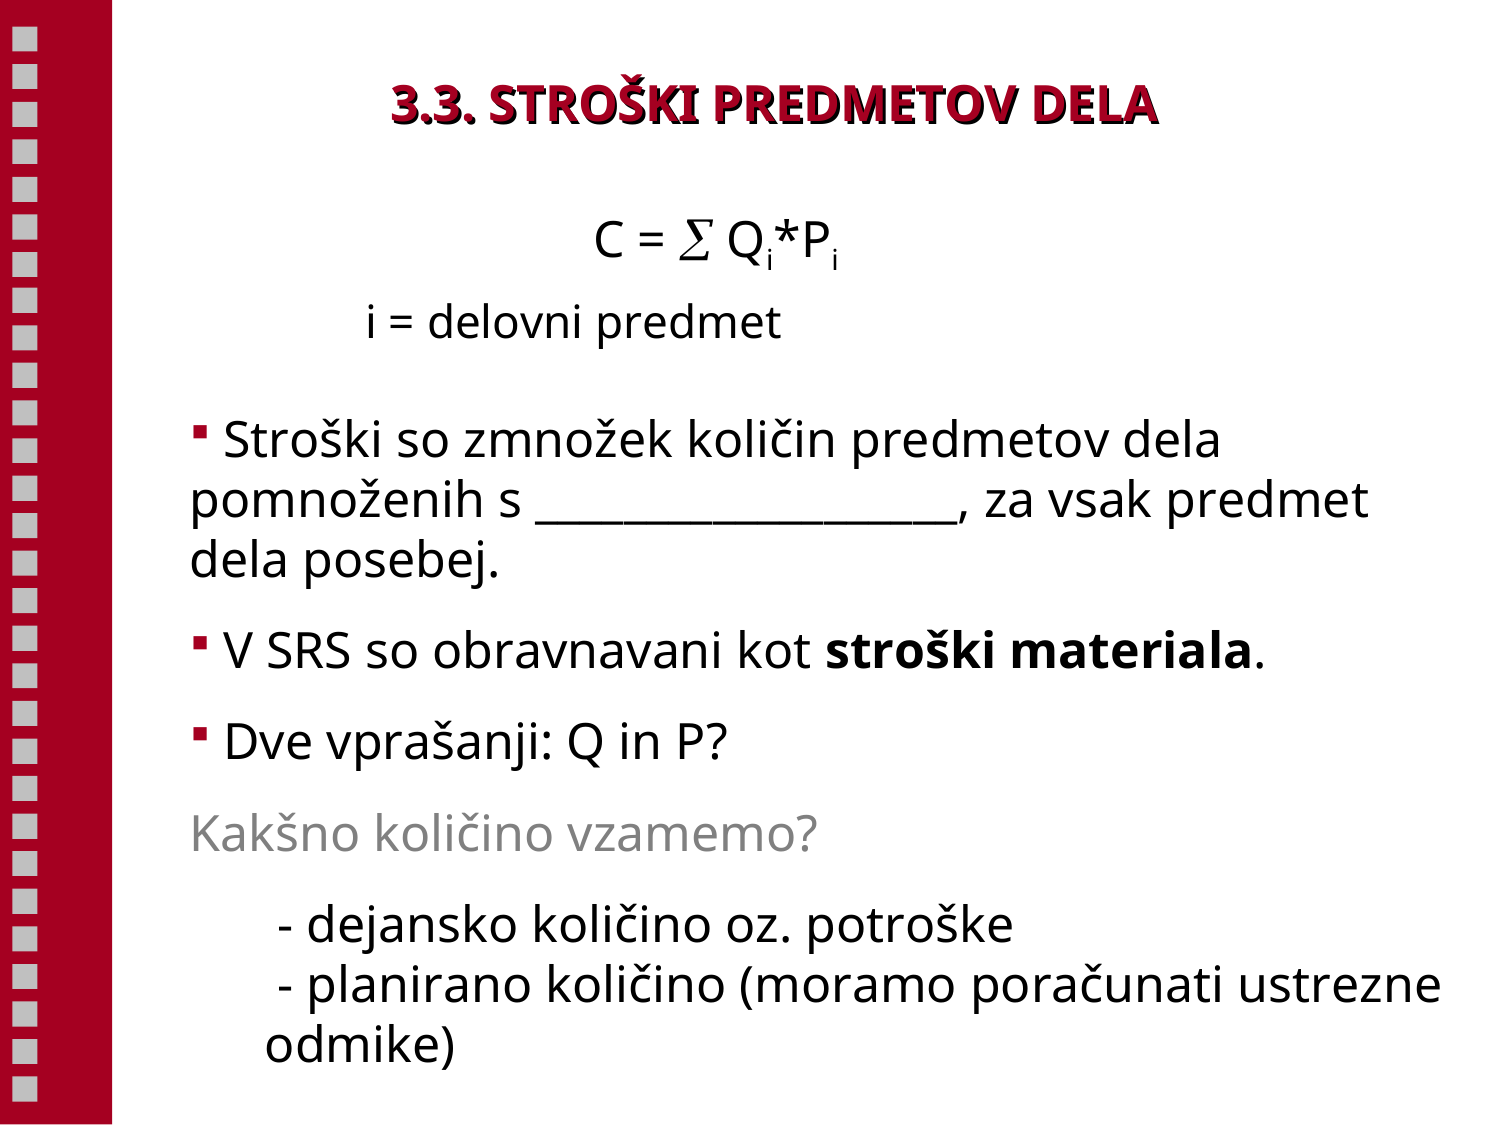

# 3.3. STROŠKI PREDMETOV DELA
		 C =  Qi*Pi
 i = delovni predmet
 Stroški so zmnožek količin predmetov dela pomnoženih s ___________________, za vsak predmet dela posebej.
 V SRS so obravnavani kot stroški materiala.
 Dve vprašanji: Q in P?
Kakšno količino vzamemo?
 - dejansko količino oz. potroške
 - planirano količino (moramo poračunati ustrezne odmike)